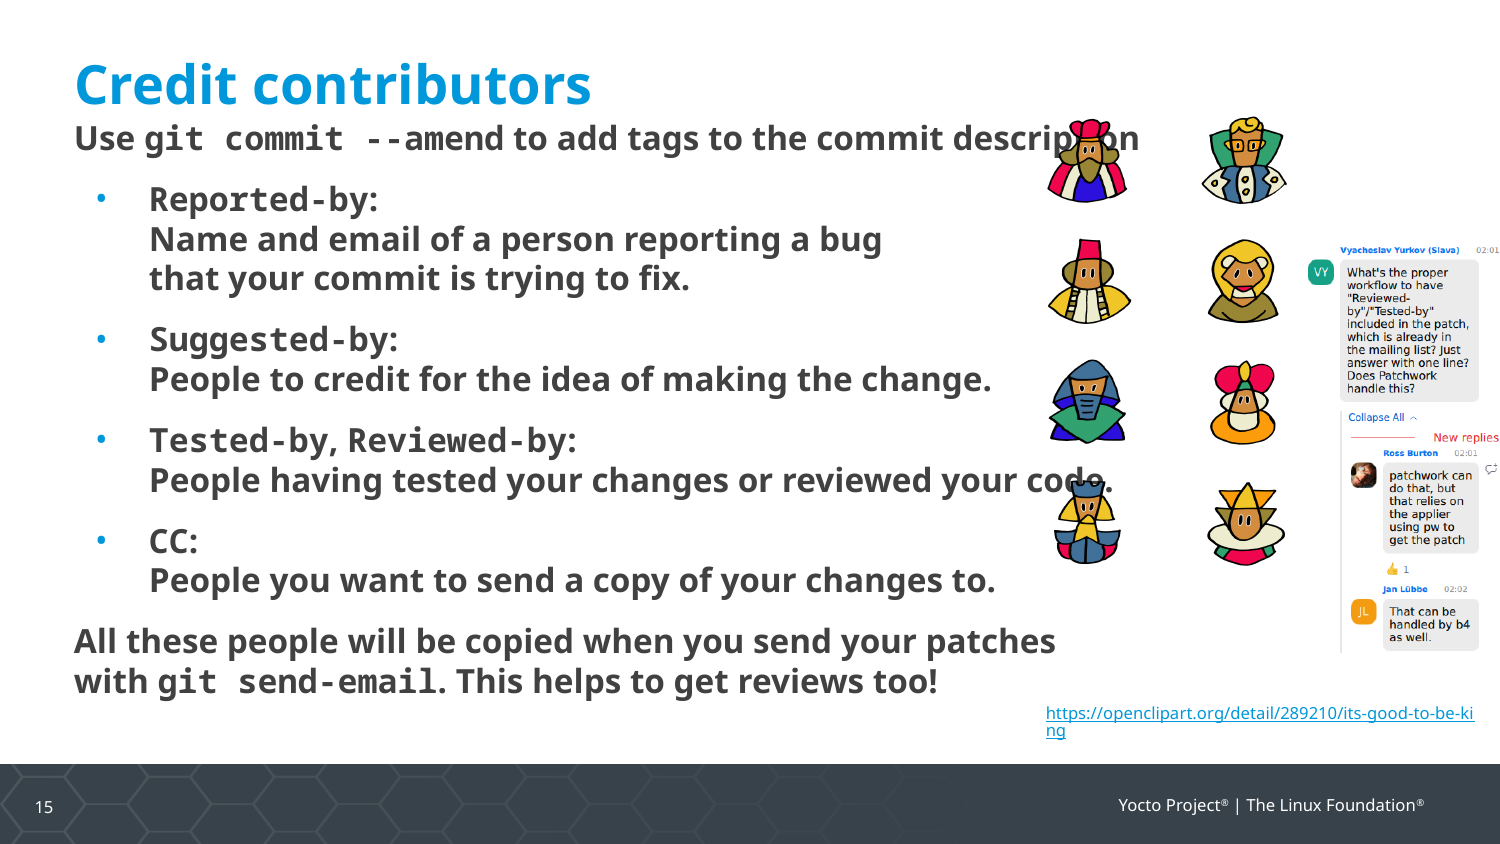

# Credit contributors
Use git commit --amend to add tags to the commit description
Reported-by:
Name and email of a person reporting a bug
that your commit is trying to fix.
Suggested-by:
People to credit for the idea of making the change.
Tested-by, Reviewed-by:
People having tested your changes or reviewed your code.
CC:
People you want to send a copy of your changes to.
All these people will be copied when you send your patches
with git send-email. This helps to get reviews too!
https://openclipart.org/detail/289210/its-good-to-be-king